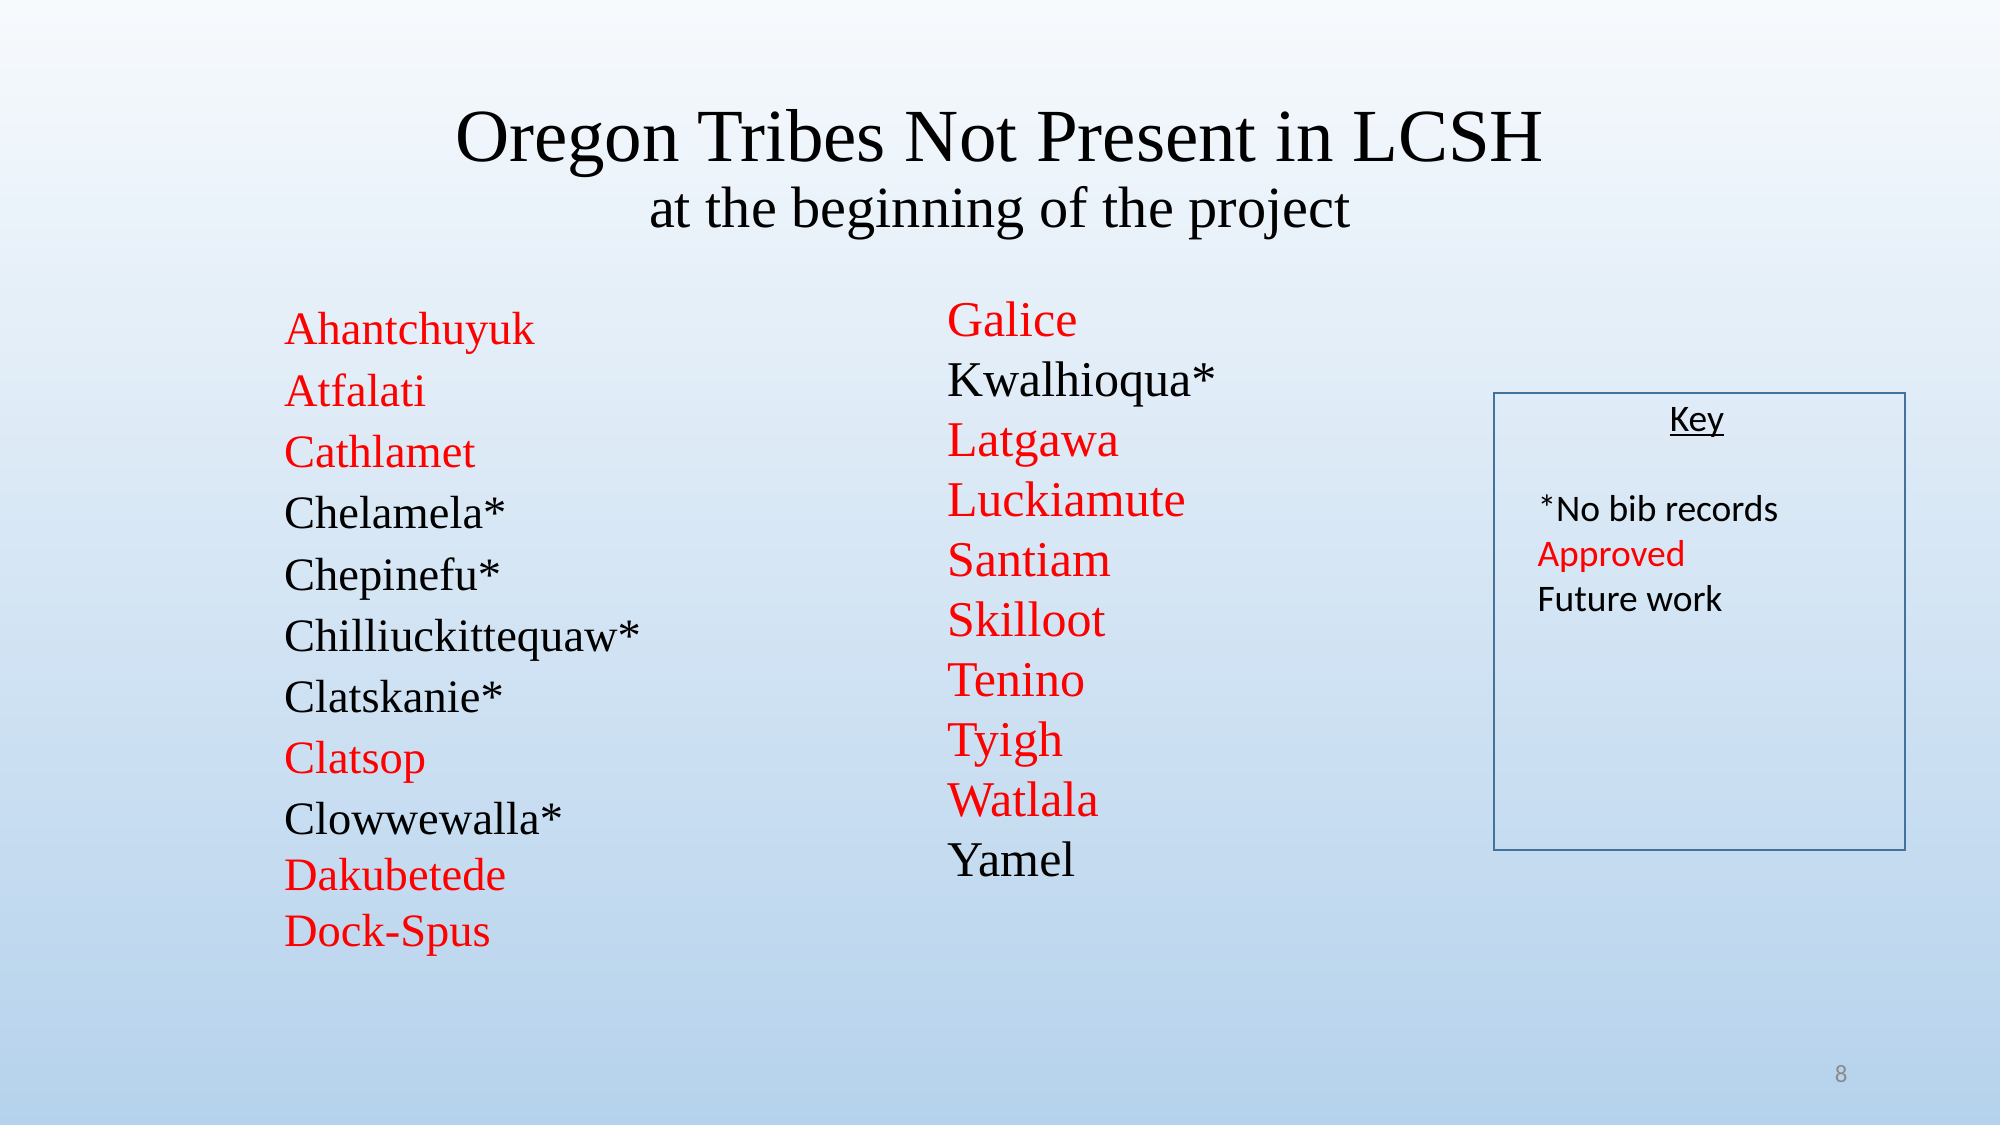

# Oregon Tribes Not Present in LCSH at the beginning of the project
Ahantchuyuk
Atfalati
Cathlamet
Chelamela*
Chepinefu*
Chilliuckittequaw*
Clatskanie*
Clatsop
Clowwewalla*
Dakubetede
Dock-Spus
Galice
Kwalhioqua*
Latgawa
Luckiamute
Santiam
Skilloot
Tenino
Tyigh
Watlala
Yamel
Key
*No bib records
Approved
Future work
8